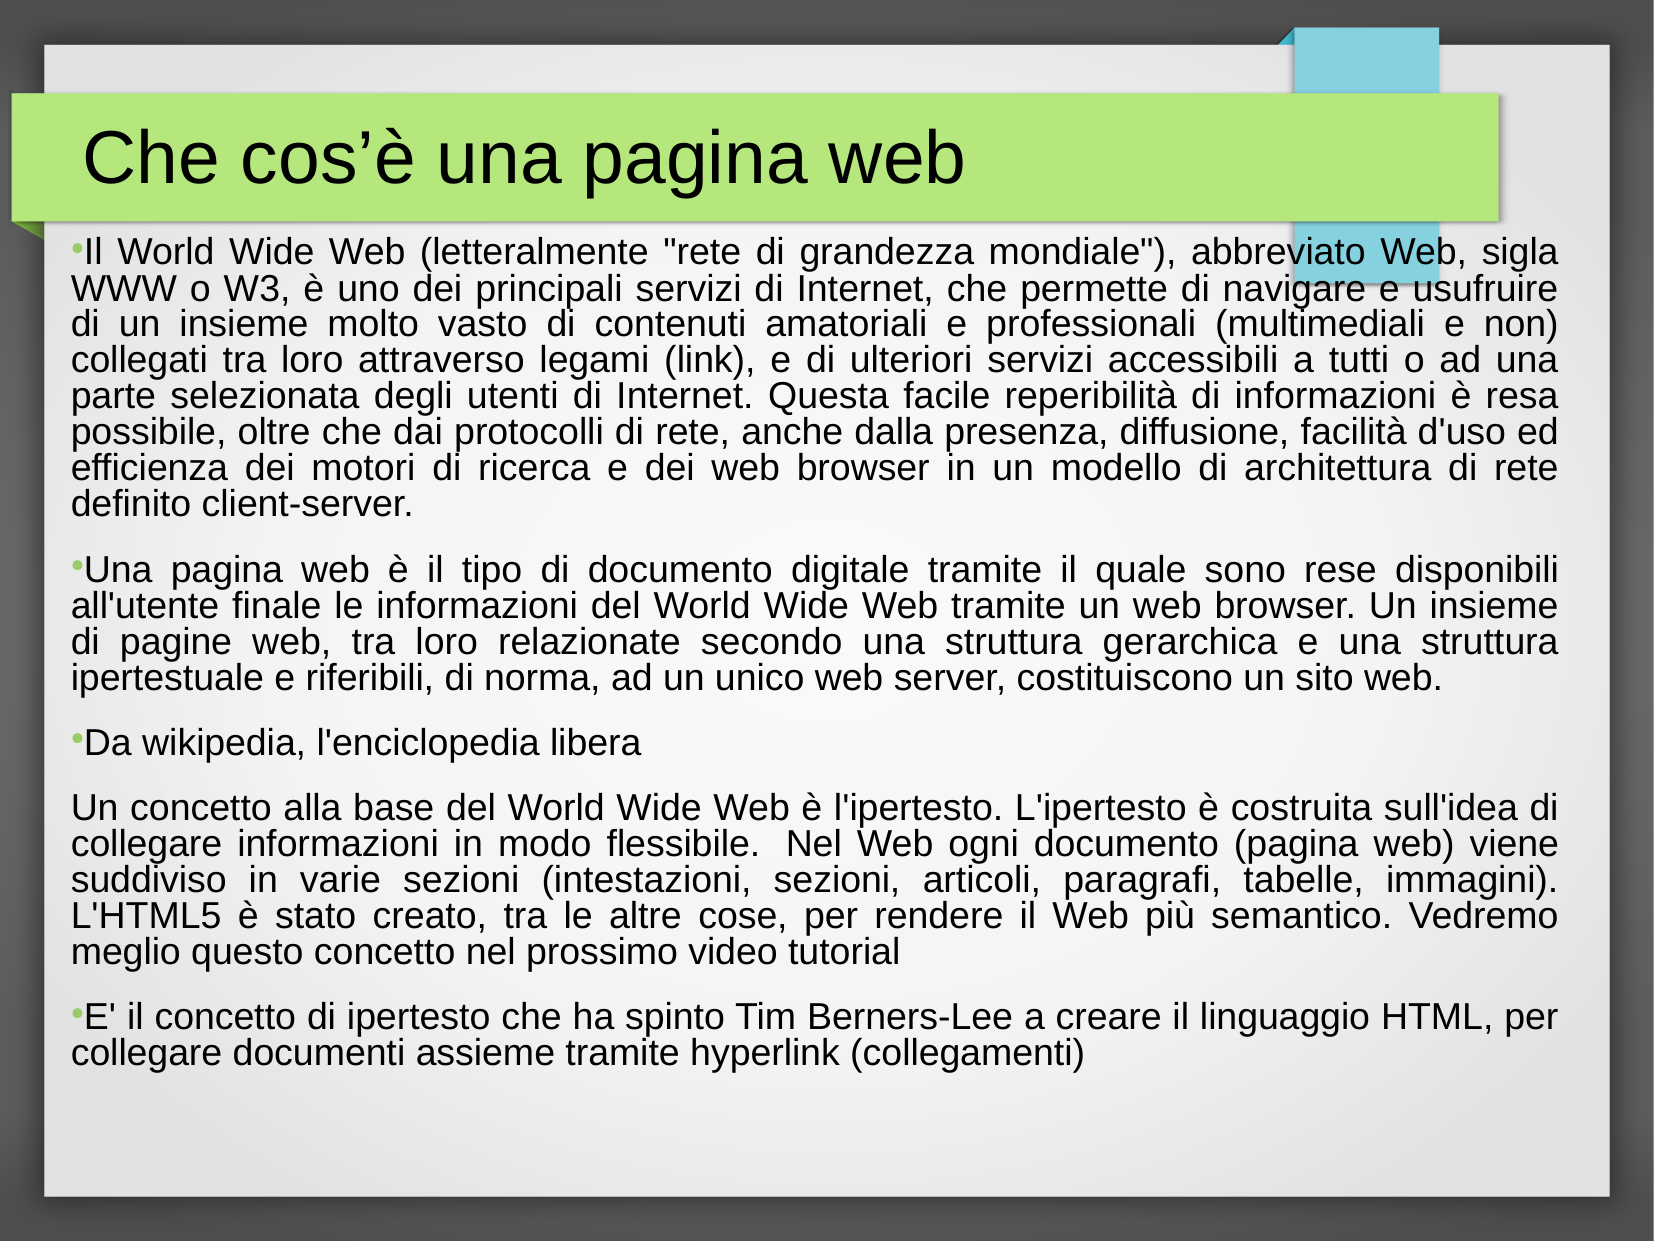

# Che cos’è una pagina web
Il World Wide Web (letteralmente "rete di grandezza mondiale"), abbreviato Web, sigla WWW o W3, è uno dei principali servizi di Internet, che permette di navigare e usufruire di un insieme molto vasto di contenuti amatoriali e professionali (multimediali e non) collegati tra loro attraverso legami (link), e di ulteriori servizi accessibili a tutti o ad una parte selezionata degli utenti di Internet. Questa facile reperibilità di informazioni è resa possibile, oltre che dai protocolli di rete, anche dalla presenza, diffusione, facilità d'uso ed efficienza dei motori di ricerca e dei web browser in un modello di architettura di rete definito client-server.
Una pagina web è il tipo di documento digitale tramite il quale sono rese disponibili all'utente finale le informazioni del World Wide Web tramite un web browser. Un insieme di pagine web, tra loro relazionate secondo una struttura gerarchica e una struttura ipertestuale e riferibili, di norma, ad un unico web server, costituiscono un sito web.
Da wikipedia, l'enciclopedia libera
Un concetto alla base del World Wide Web è l'ipertesto. L'ipertesto è costruita sull'idea di collegare informazioni in modo flessibile.  Nel Web ogni documento (pagina web) viene suddiviso in varie sezioni (intestazioni, sezioni, articoli, paragrafi, tabelle, immagini). L'HTML5 è stato creato, tra le altre cose, per rendere il Web più semantico. Vedremo meglio questo concetto nel prossimo video tutorial
E' il concetto di ipertesto che ha spinto Tim Berners-Lee a creare il linguaggio HTML, per collegare documenti assieme tramite hyperlink (collegamenti)